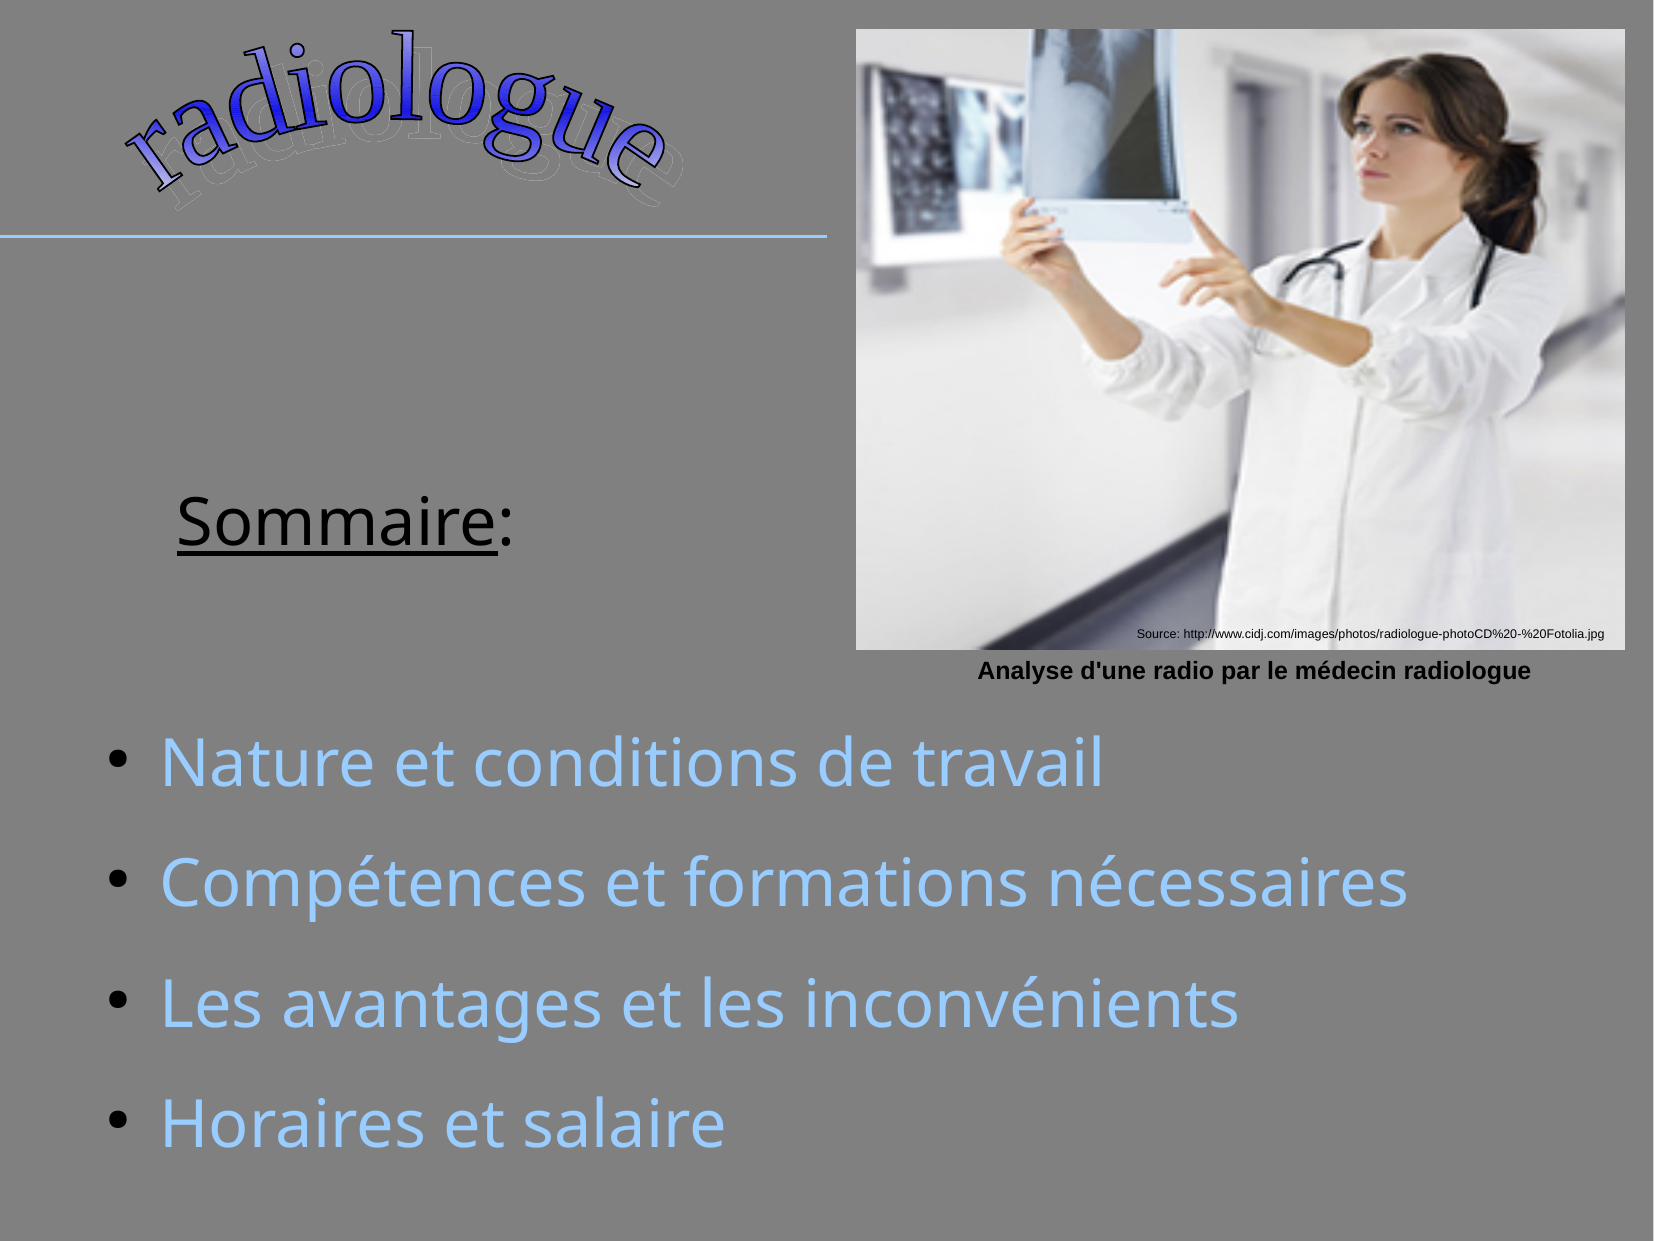

#
radiologue
 Sommaire:
Nature et conditions de travail
Compétences et formations nécessaires
Les avantages et les inconvénients
Horaires et salaire
Source: http://www.cidj.com/images/photos/radiologue-photoCD%20-%20Fotolia.jpg
Analyse d'une radio par le médecin radiologue